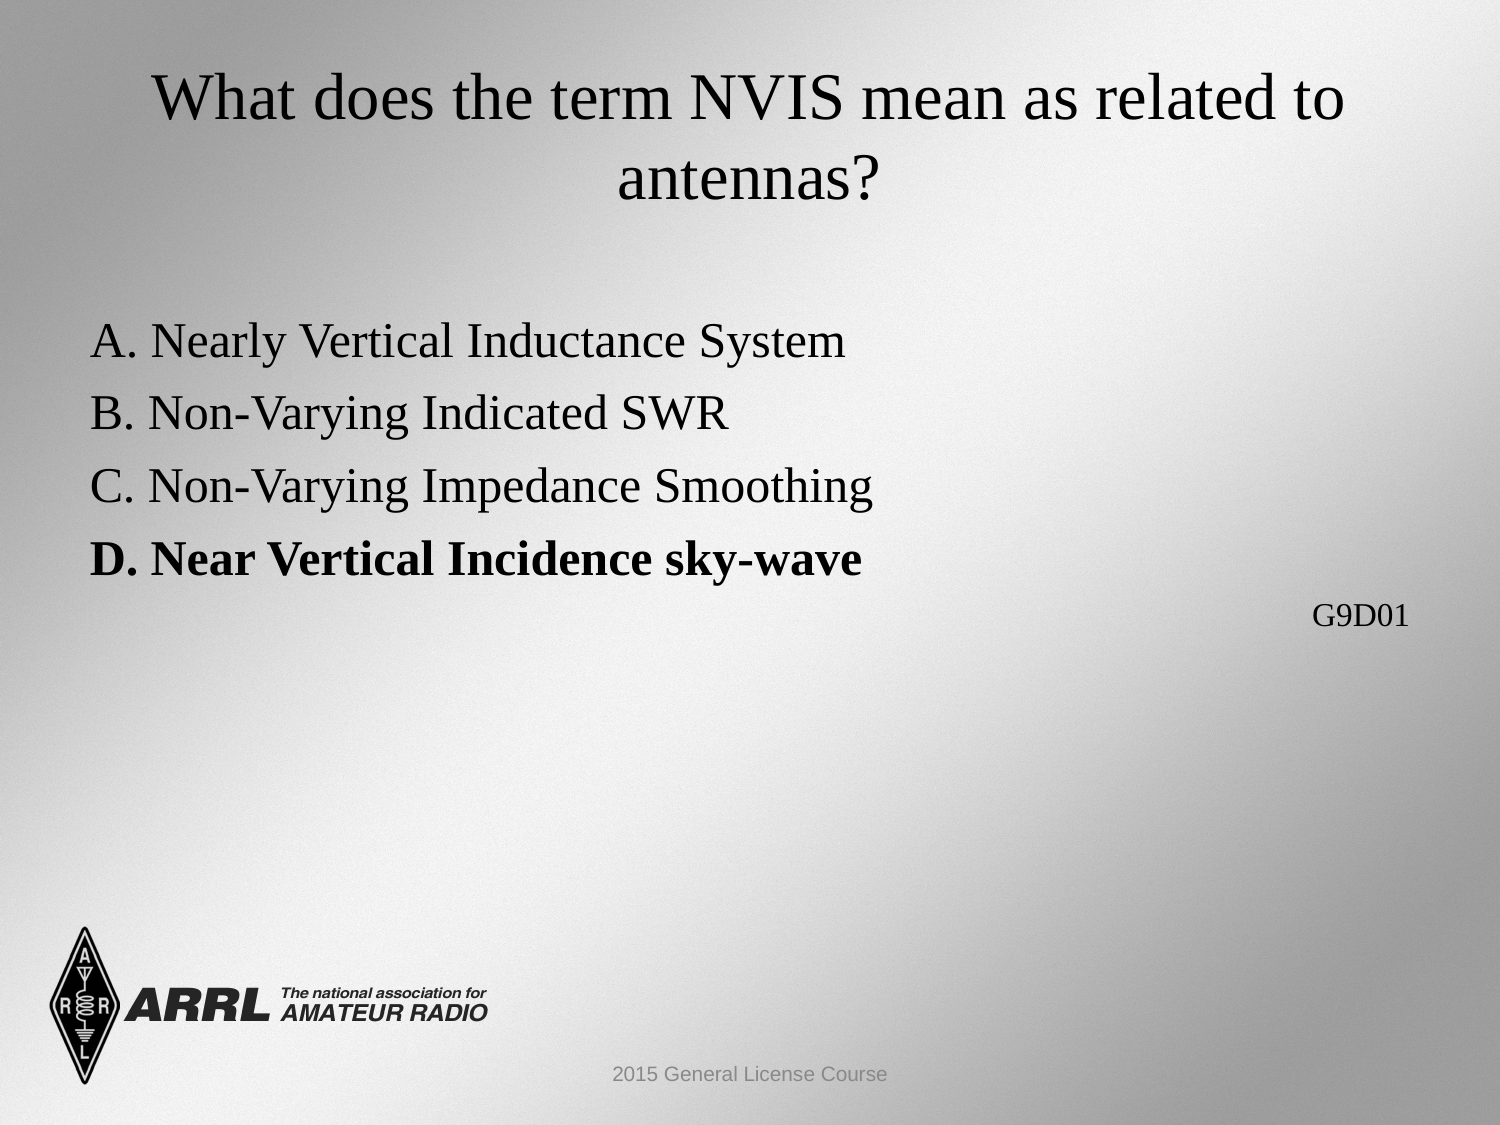

# What does the term NVIS mean as related to antennas?
A. Nearly Vertical Inductance System
B. Non-Varying Indicated SWR
C. Non-Varying Impedance Smoothing
D. Near Vertical Incidence sky-wave
 G9D01
2015 General License Course